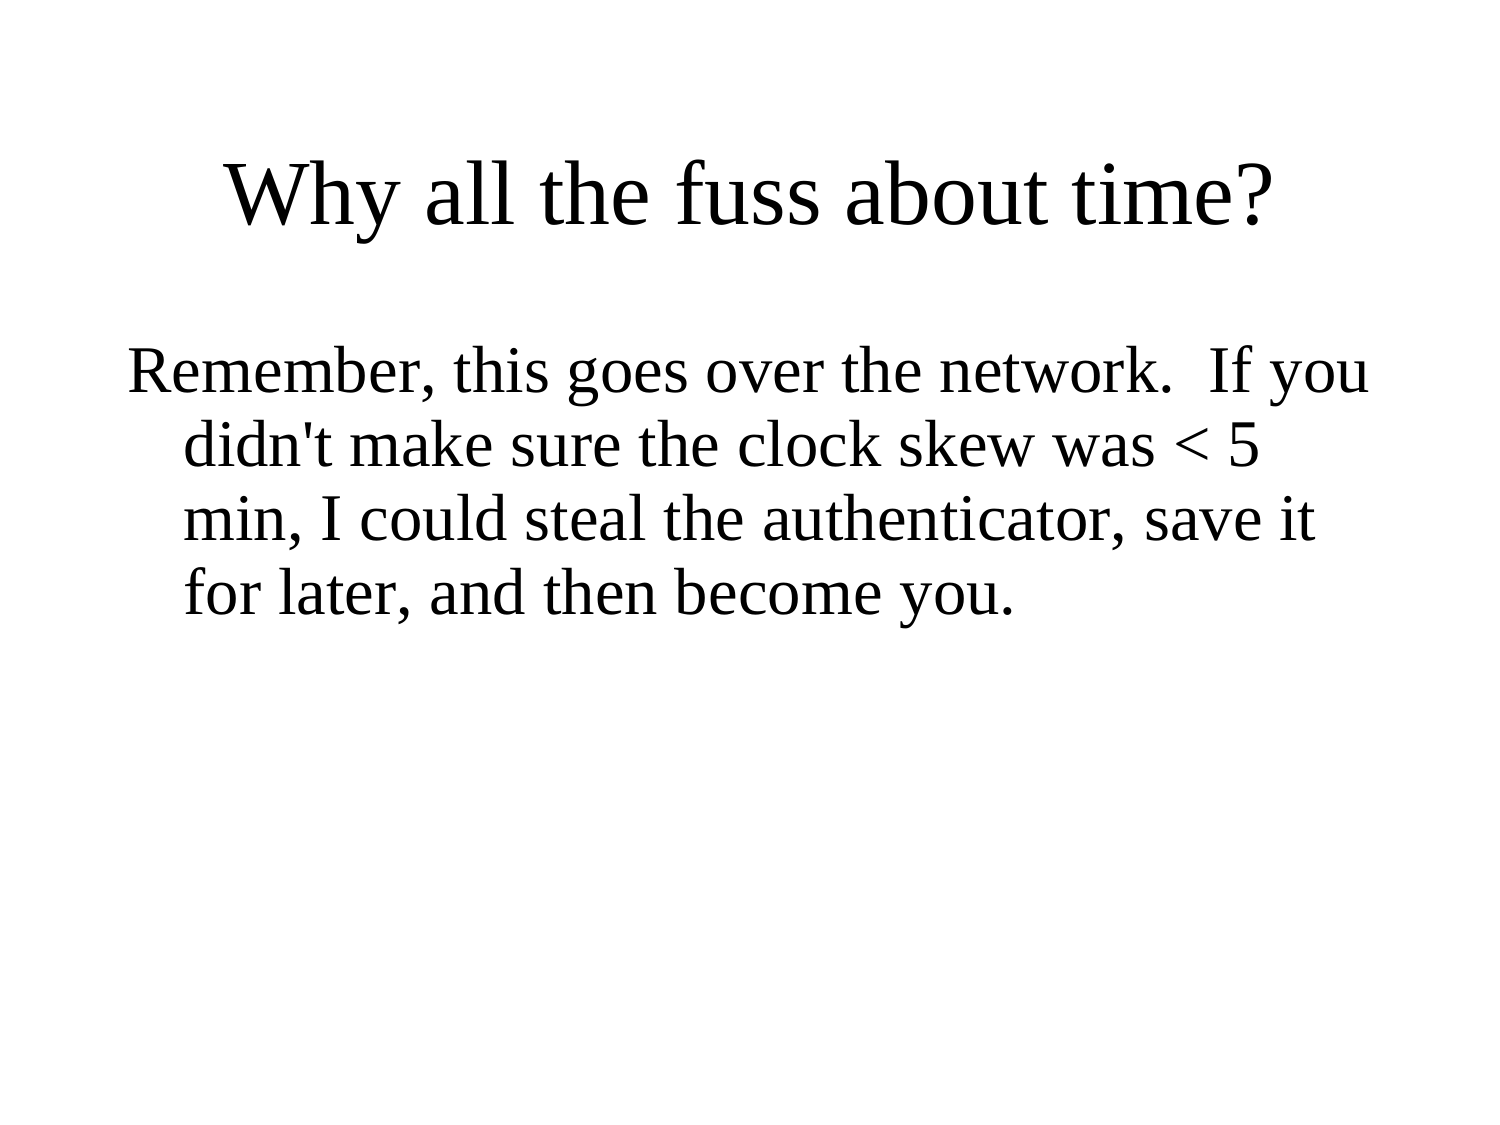

# Why all the fuss about time?
Remember, this goes over the network. If you didn't make sure the clock skew was < 5 min, I could steal the authenticator, save it for later, and then become you.